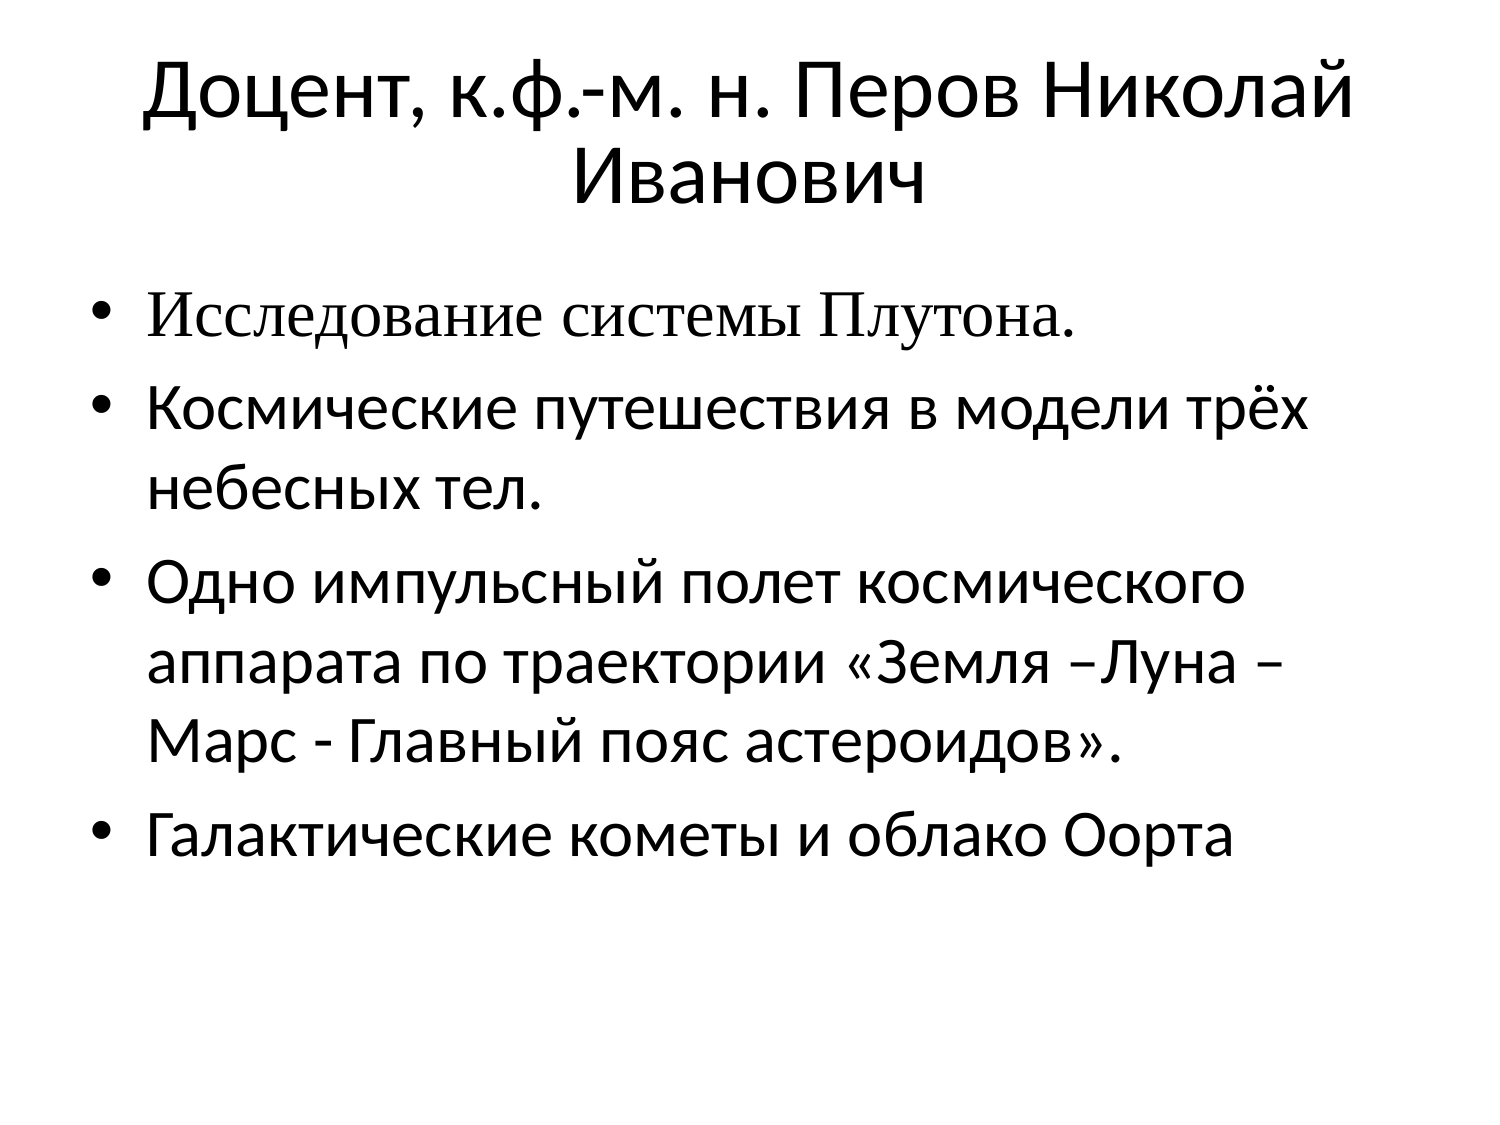

Доцент, к.ф.-м. н. Перов Николай Иванович
Исследование системы Плутона.
Космические путешествия в модели трёх небесных тел.
Одно импульсный полет космического аппарата по траектории «Земля –Луна –Марс - Главный пояс астероидов».
Галактические кометы и облако Оорта